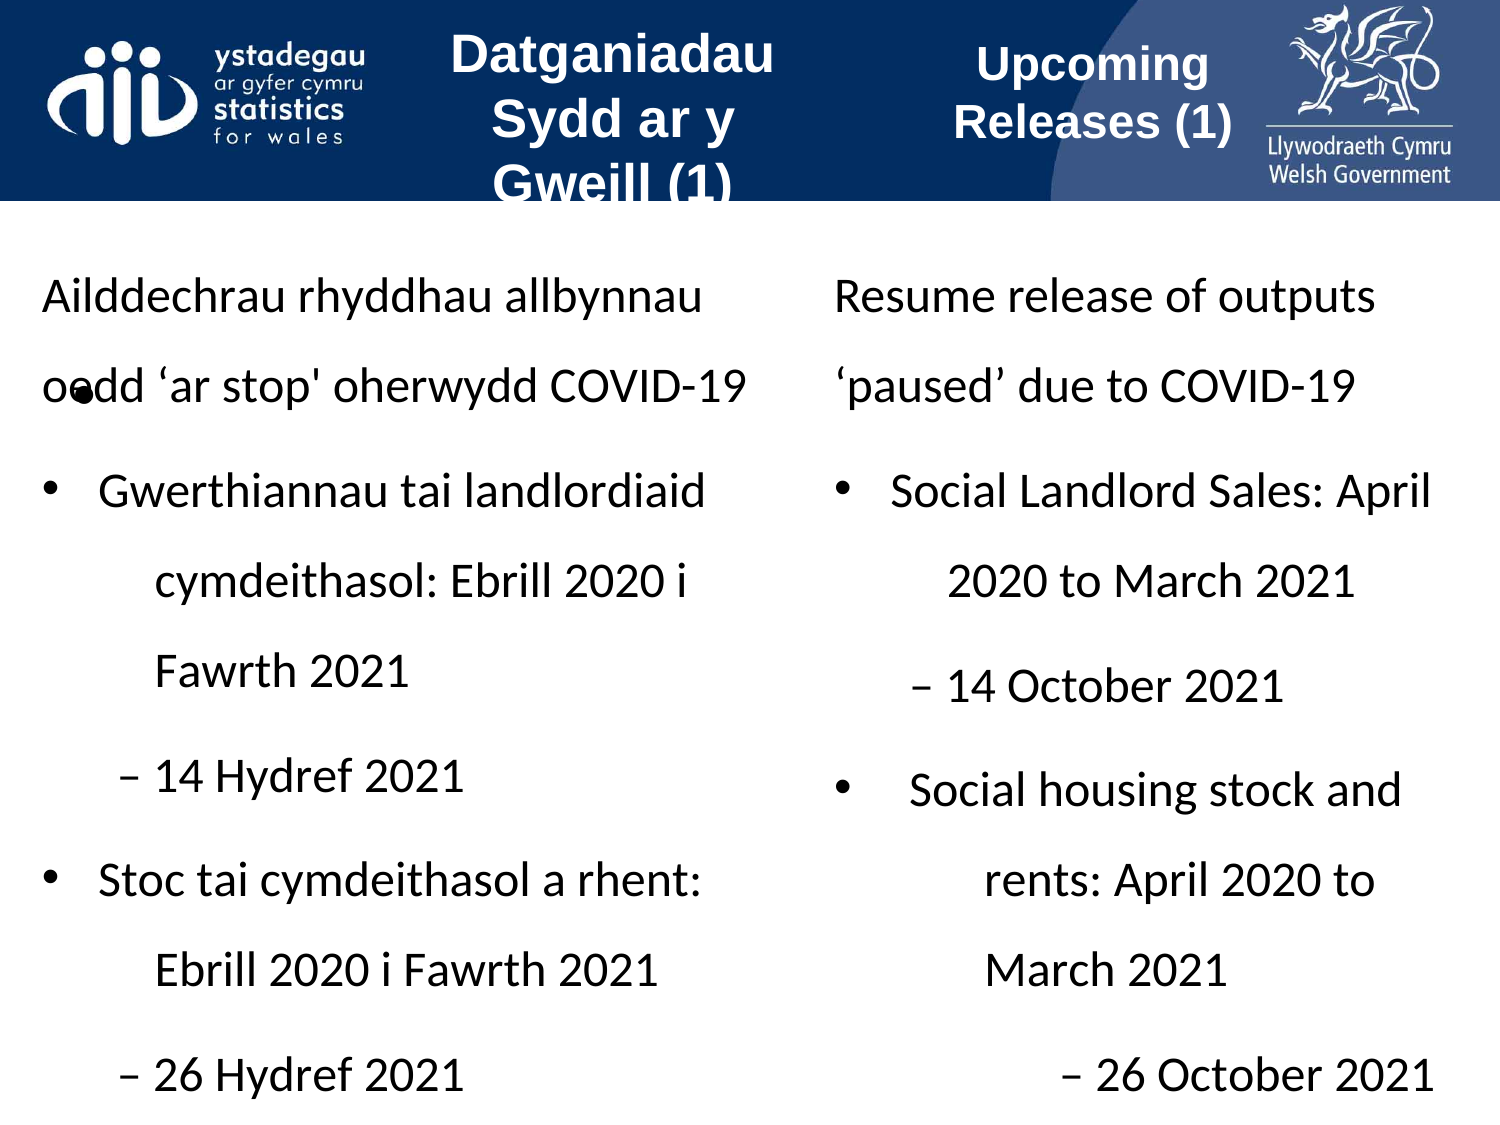

Datganiadau Sydd ar y Gweill (1)
Upcoming Releases (1)
Ailddechrau rhyddhau allbynnau oedd ‘ar stop' oherwydd COVID-19
Gwerthiannau tai landlordiaid cymdeithasol: Ebrill 2020 i Fawrth 2021
	– 14 Hydref 2021
Stoc tai cymdeithasol a rhent: Ebrill 2020 i Fawrth 2021
	– 26 Hydref 2021
#
Resume release of outputs ‘paused’ due to COVID-19
Social Landlord Sales: April 2020 to March 2021
	– 14 October 2021
Social housing stock and rents: April 2020 to March 2021
	– 26 October 2021